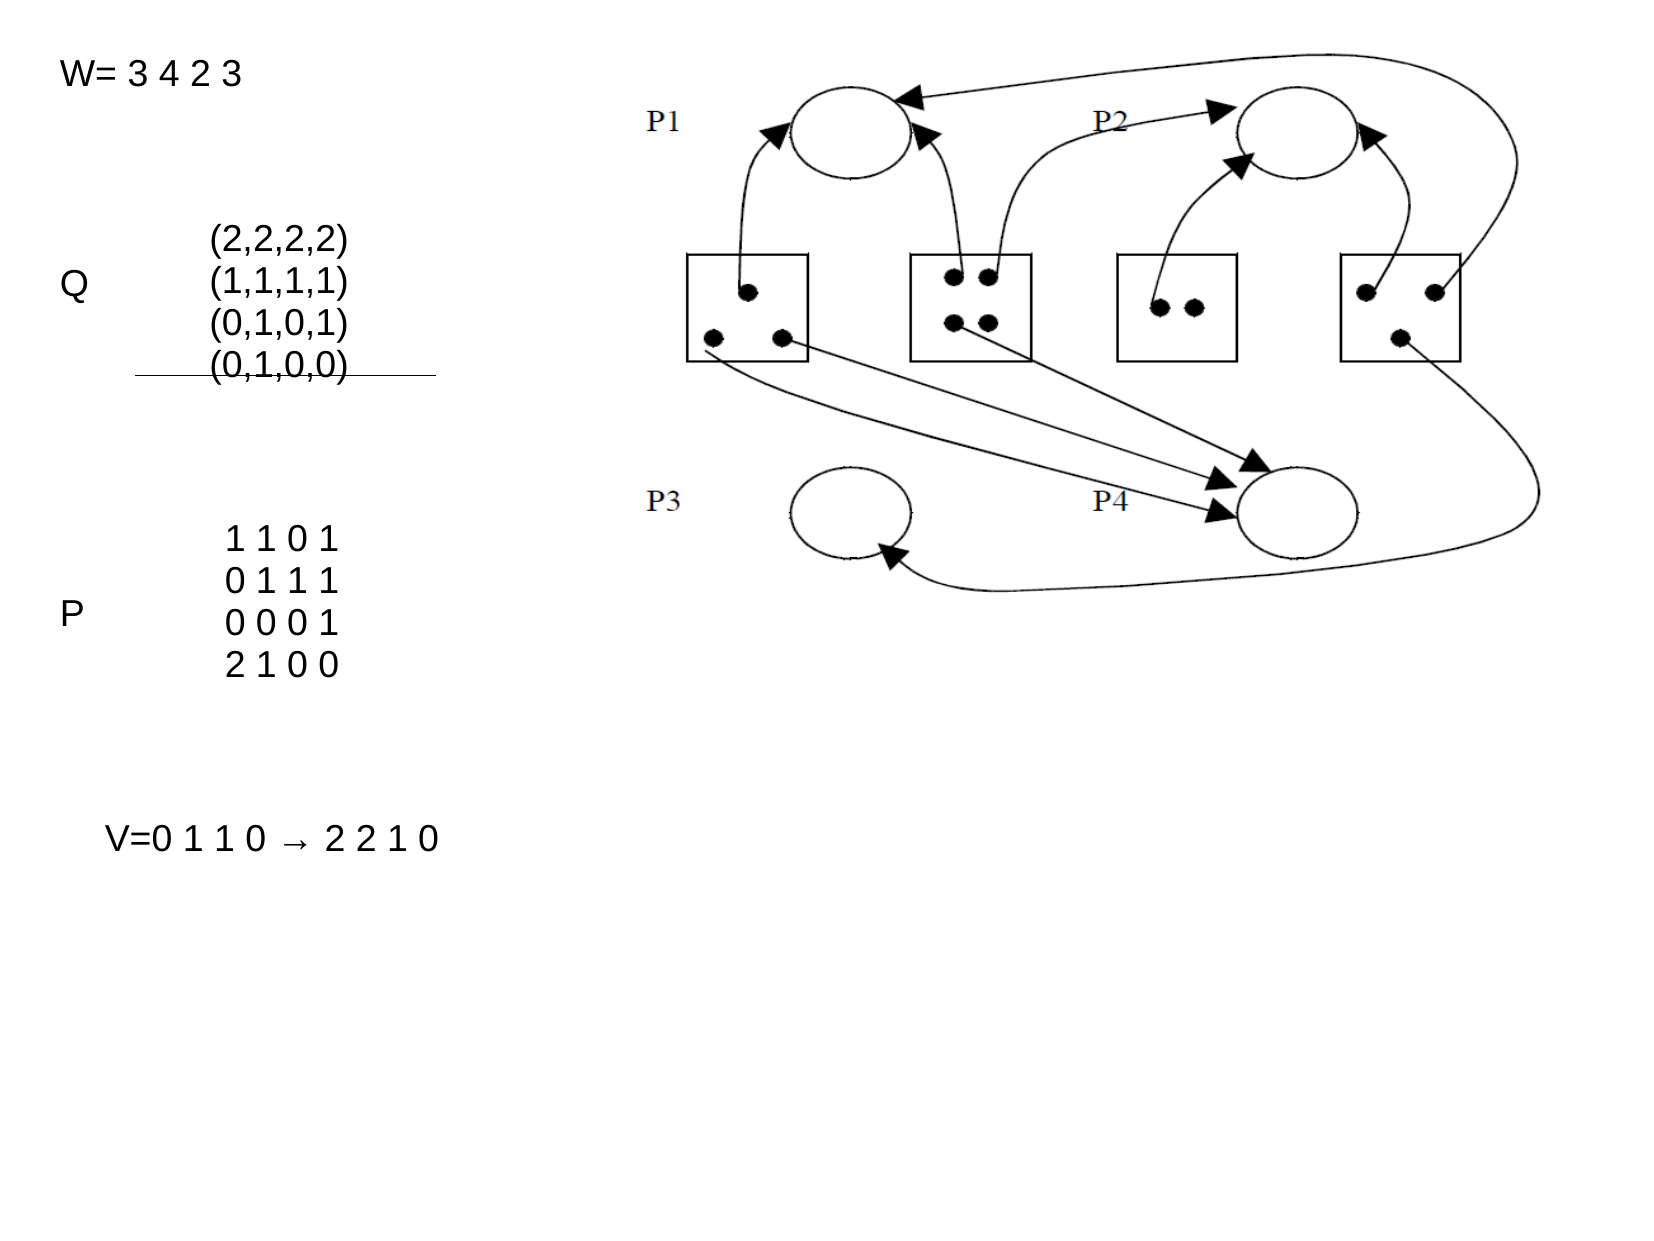

W= 3 4 2 3
 (2,2,2,2)
 (1,1,1,1)
 (0,1,0,1)
 (0,1,0,0)
Q
1 1 0 1
0 1 1 1
0 0 0 1
2 1 0 0
P
V=0 1 1 0 → 2 2 1 0